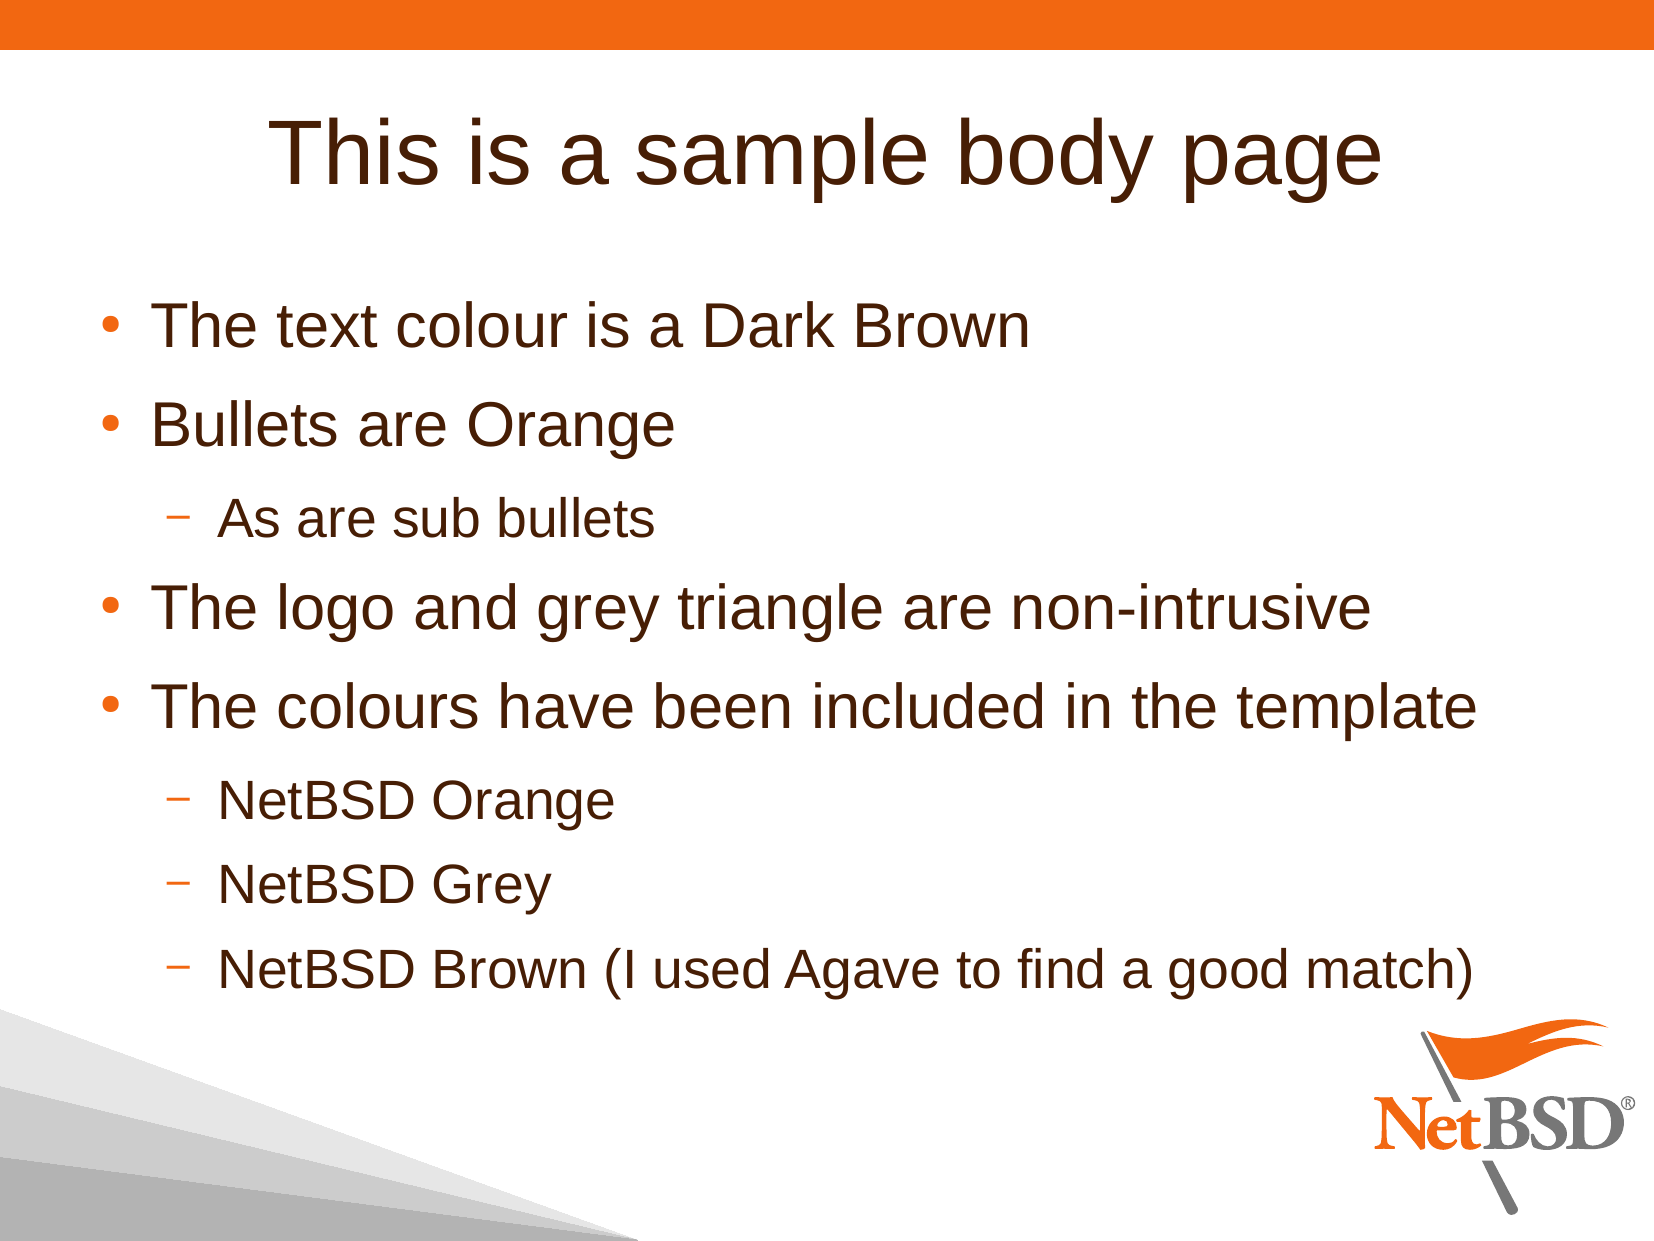

# This is a sample body page
The text colour is a Dark Brown
Bullets are Orange
As are sub bullets
The logo and grey triangle are non-intrusive
The colours have been included in the template
NetBSD Orange
NetBSD Grey
NetBSD Brown (I used Agave to find a good match)